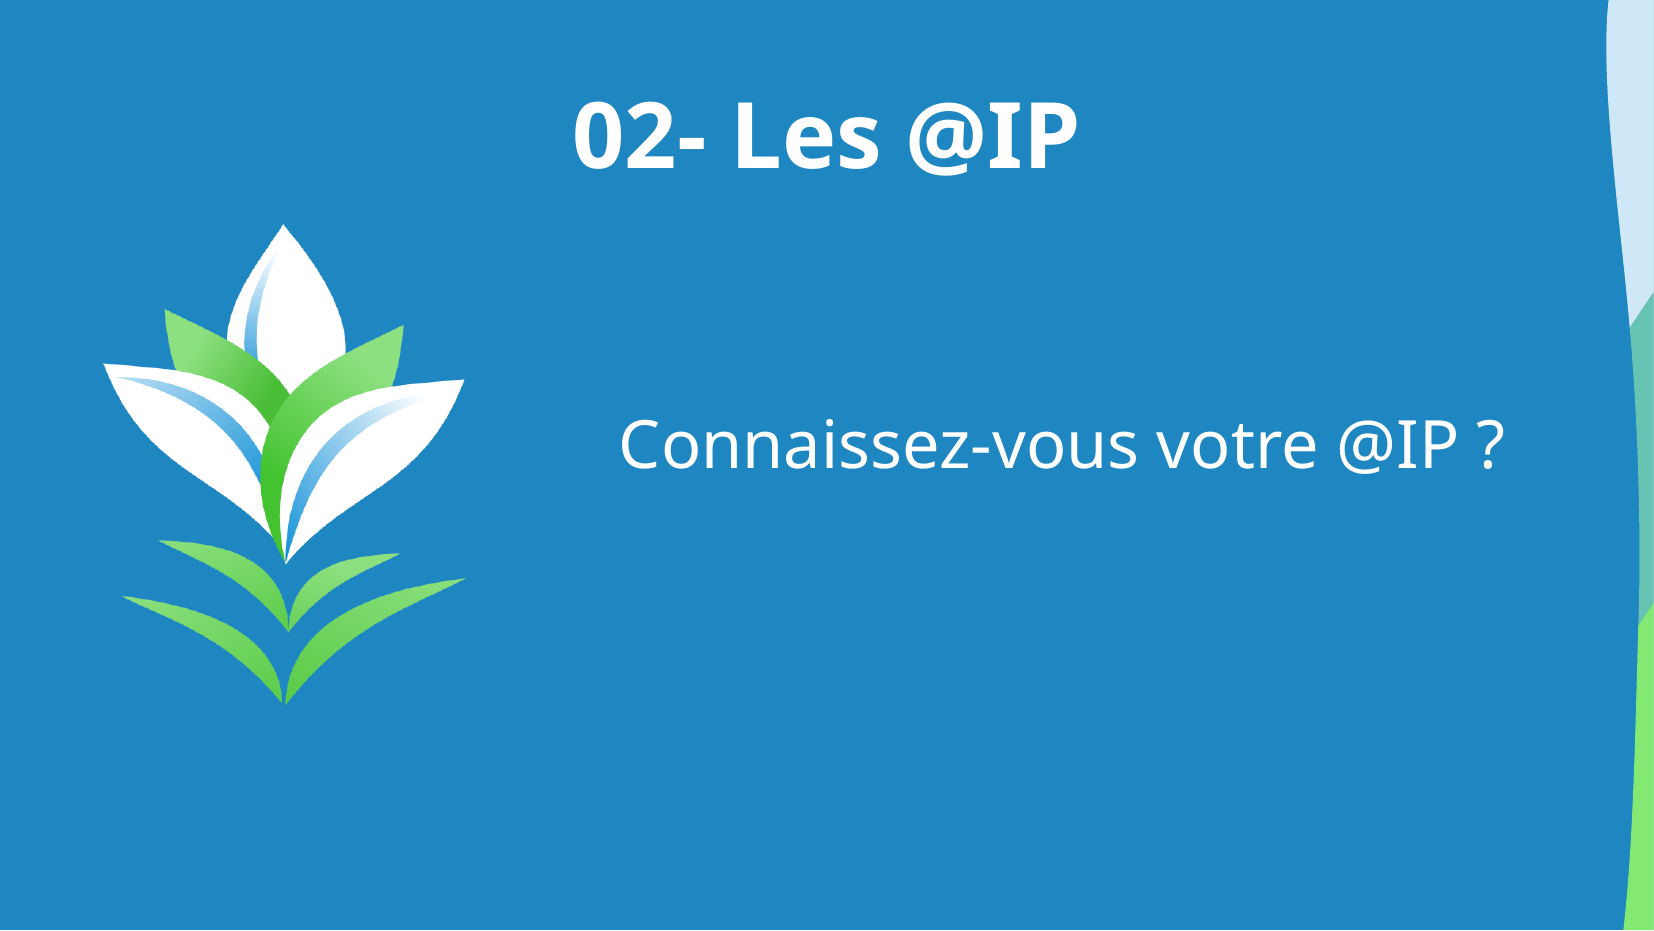

# 02- Les @IP
Connaissez-vous votre @IP ?